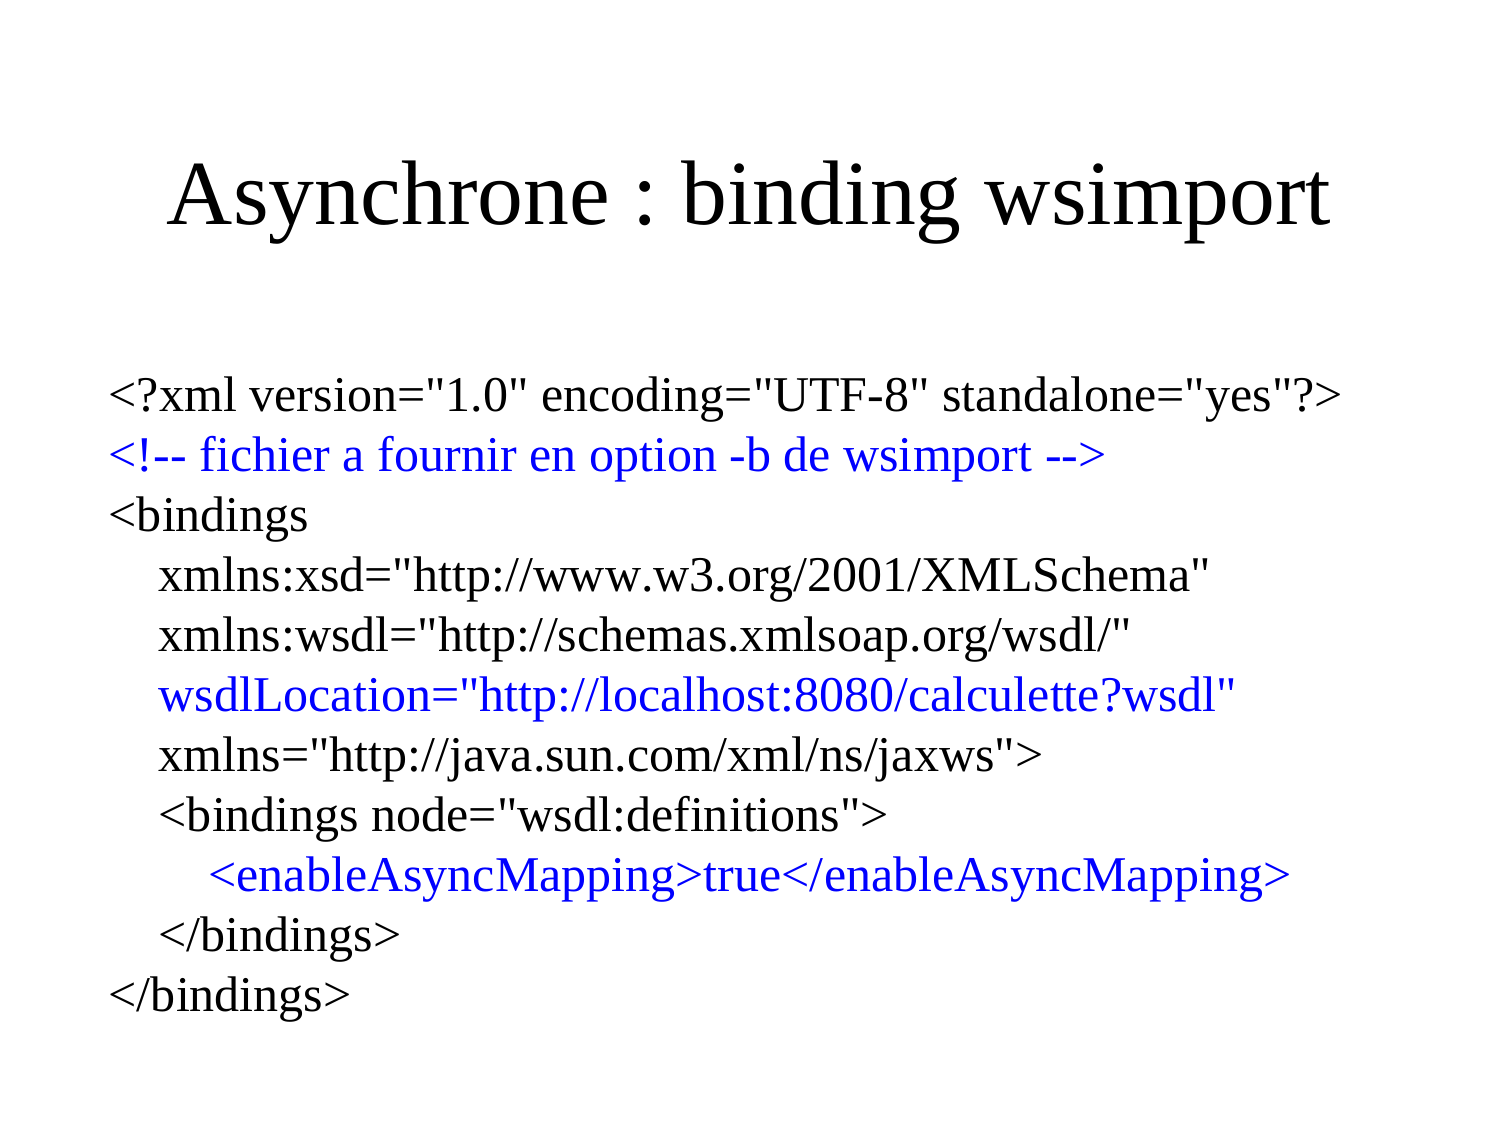

# Asynchrone : binding wsimport
<?xml version="1.0" encoding="UTF-8" standalone="yes"?>
<!-- fichier a fournir en option -b de wsimport -->
<bindings
 xmlns:xsd="http://www.w3.org/2001/XMLSchema"
 xmlns:wsdl="http://schemas.xmlsoap.org/wsdl/"
 wsdlLocation="http://localhost:8080/calculette?wsdl"
 xmlns="http://java.sun.com/xml/ns/jaxws">
 <bindings node="wsdl:definitions">
 <enableAsyncMapping>true</enableAsyncMapping>
 </bindings>
</bindings>